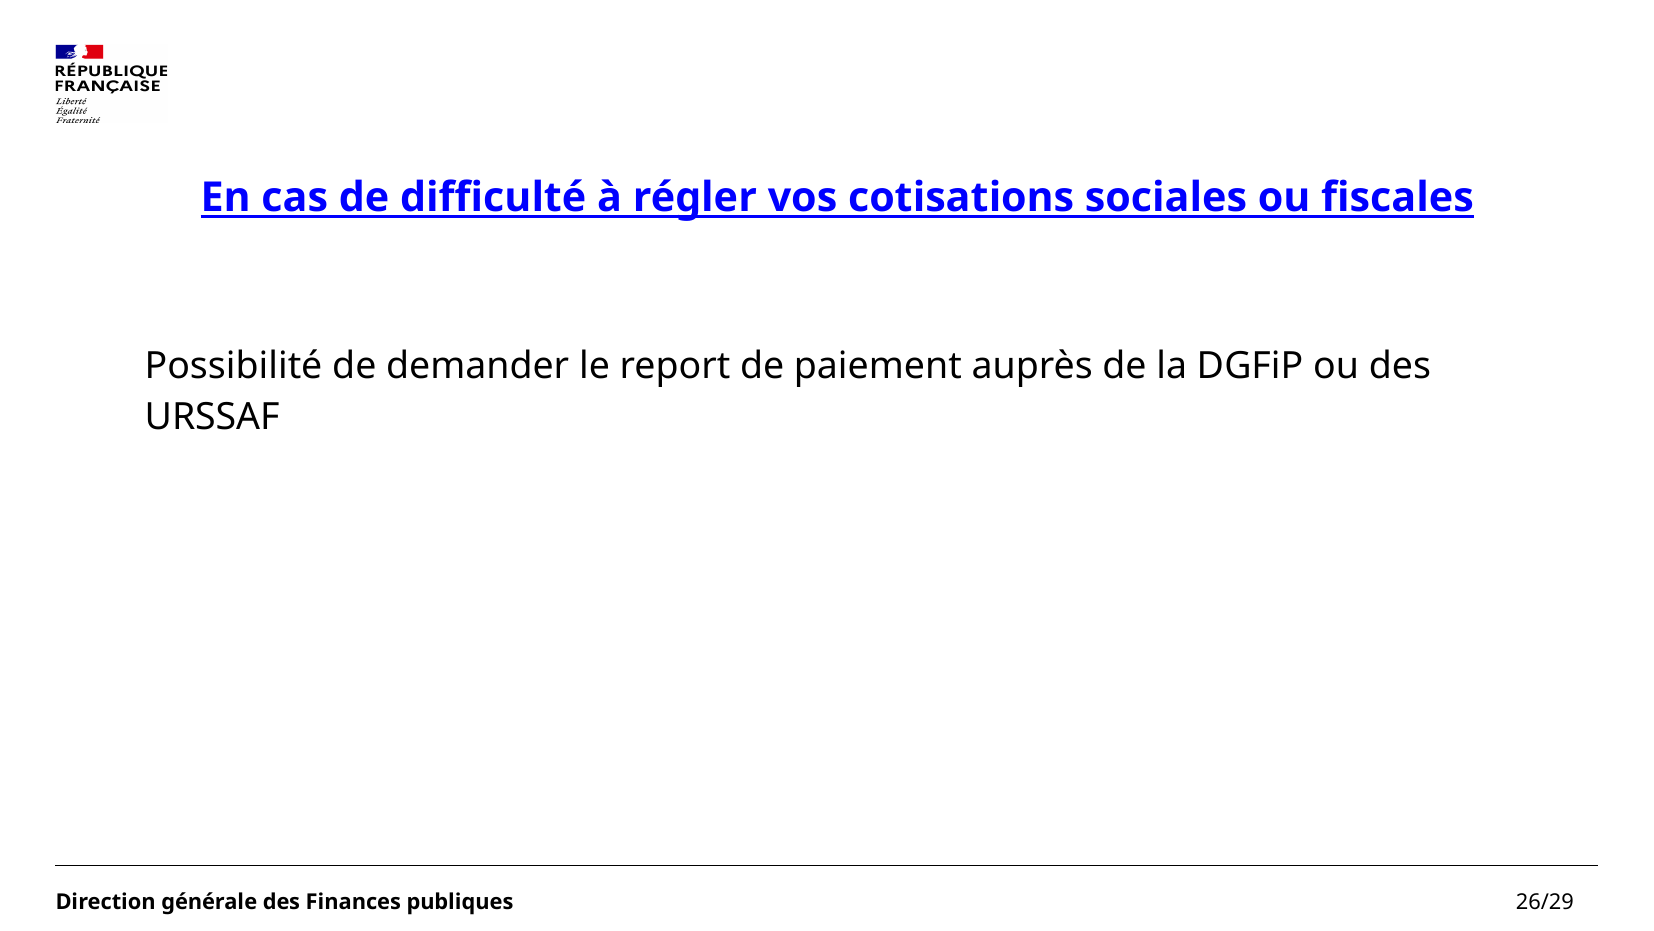

# En cas de difficulté à régler vos cotisations sociales ou fiscales
Possibilité de demander le report de paiement auprès de la DGFiP ou des URSSAF